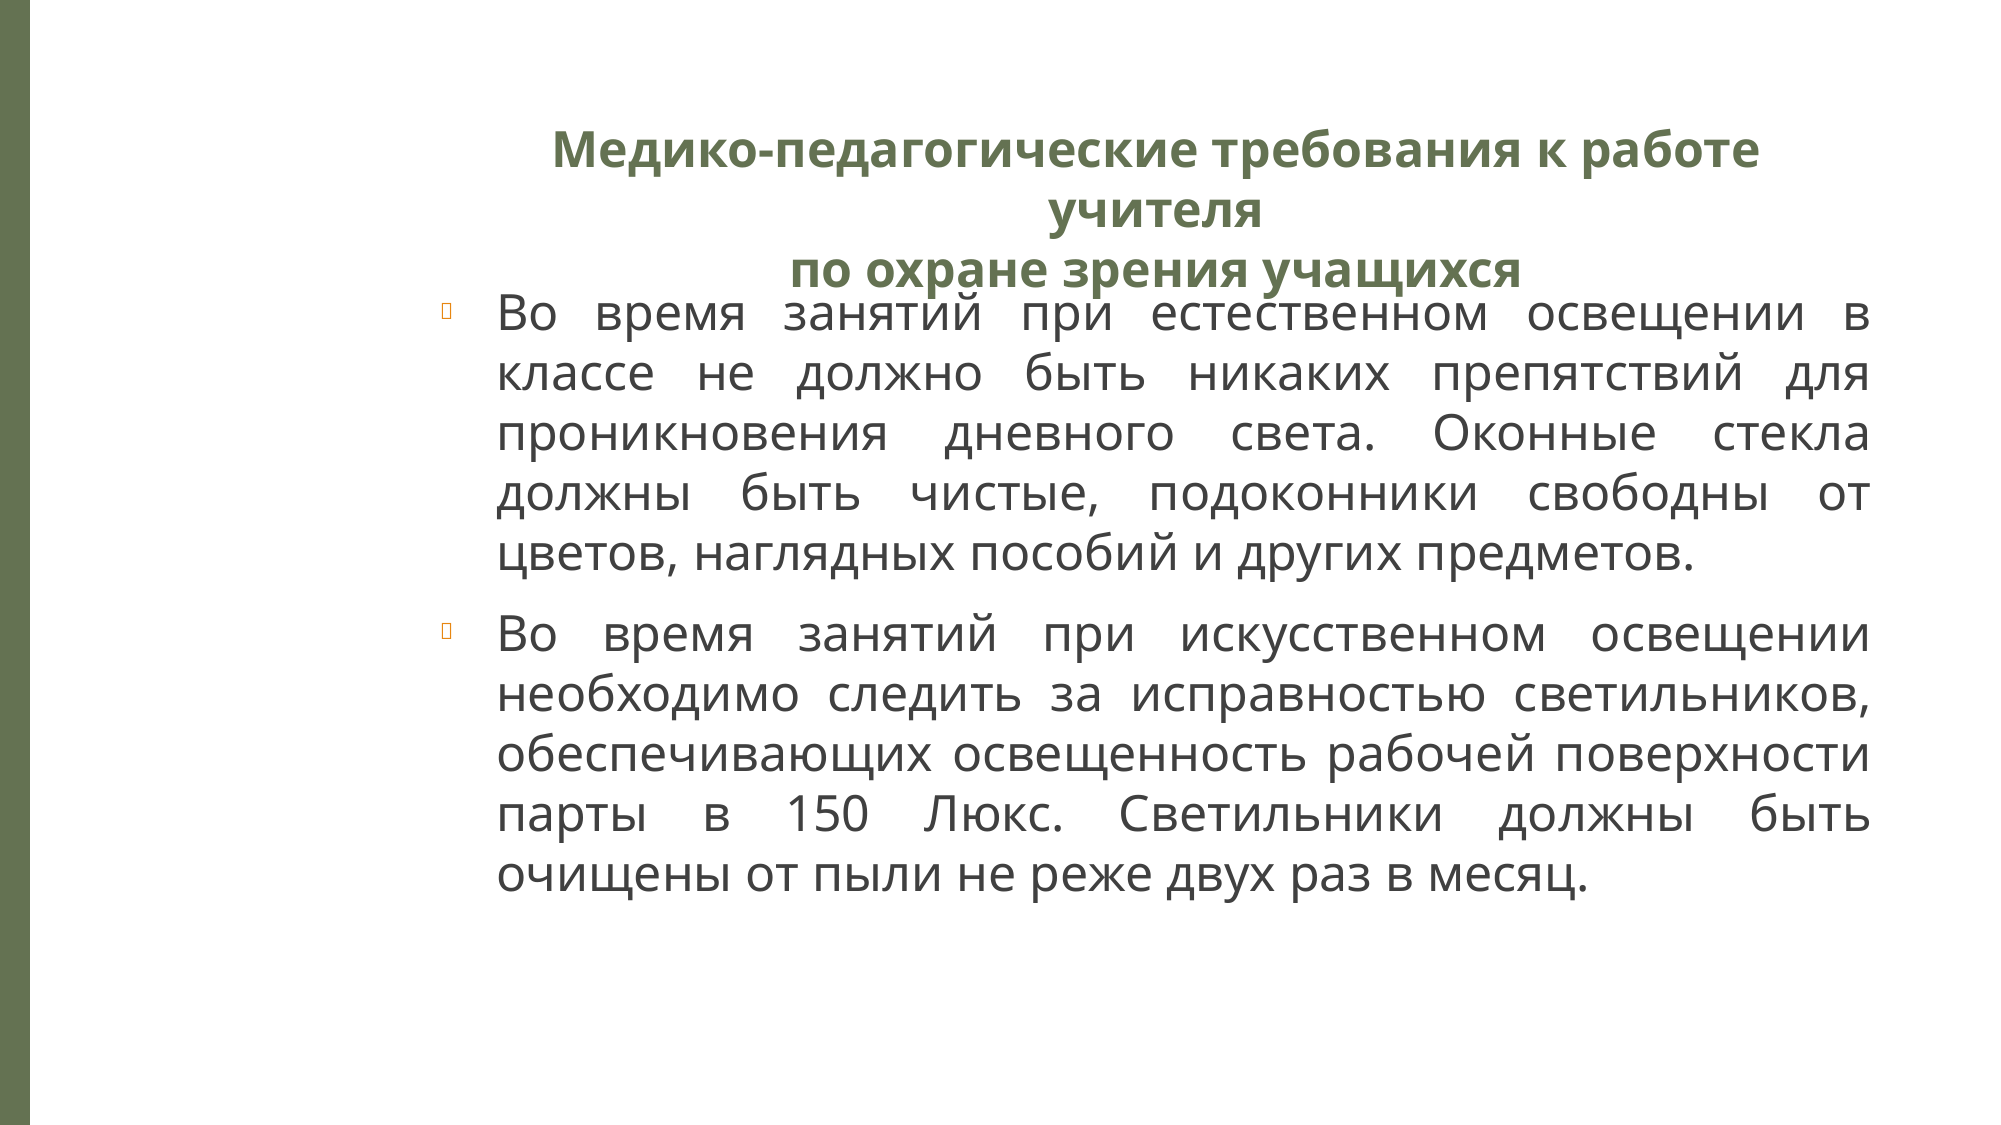

# Медико-педагогические требования к работе учителя по охране зрения учащихся
Во время занятий при естественном освещении в классе не должно быть никаких препятствий для проникновения дневного света. Оконные стекла должны быть чистые, подоконники свободны от цветов, наглядных пособий и других предметов.
Во время занятий при искусственном освещении необходимо следить за исправностью светильников, обеспечивающих освещенность рабочей поверхности парты в 150 Люкс. Светильники должны быть очищены от пыли не реже двух раз в месяц.